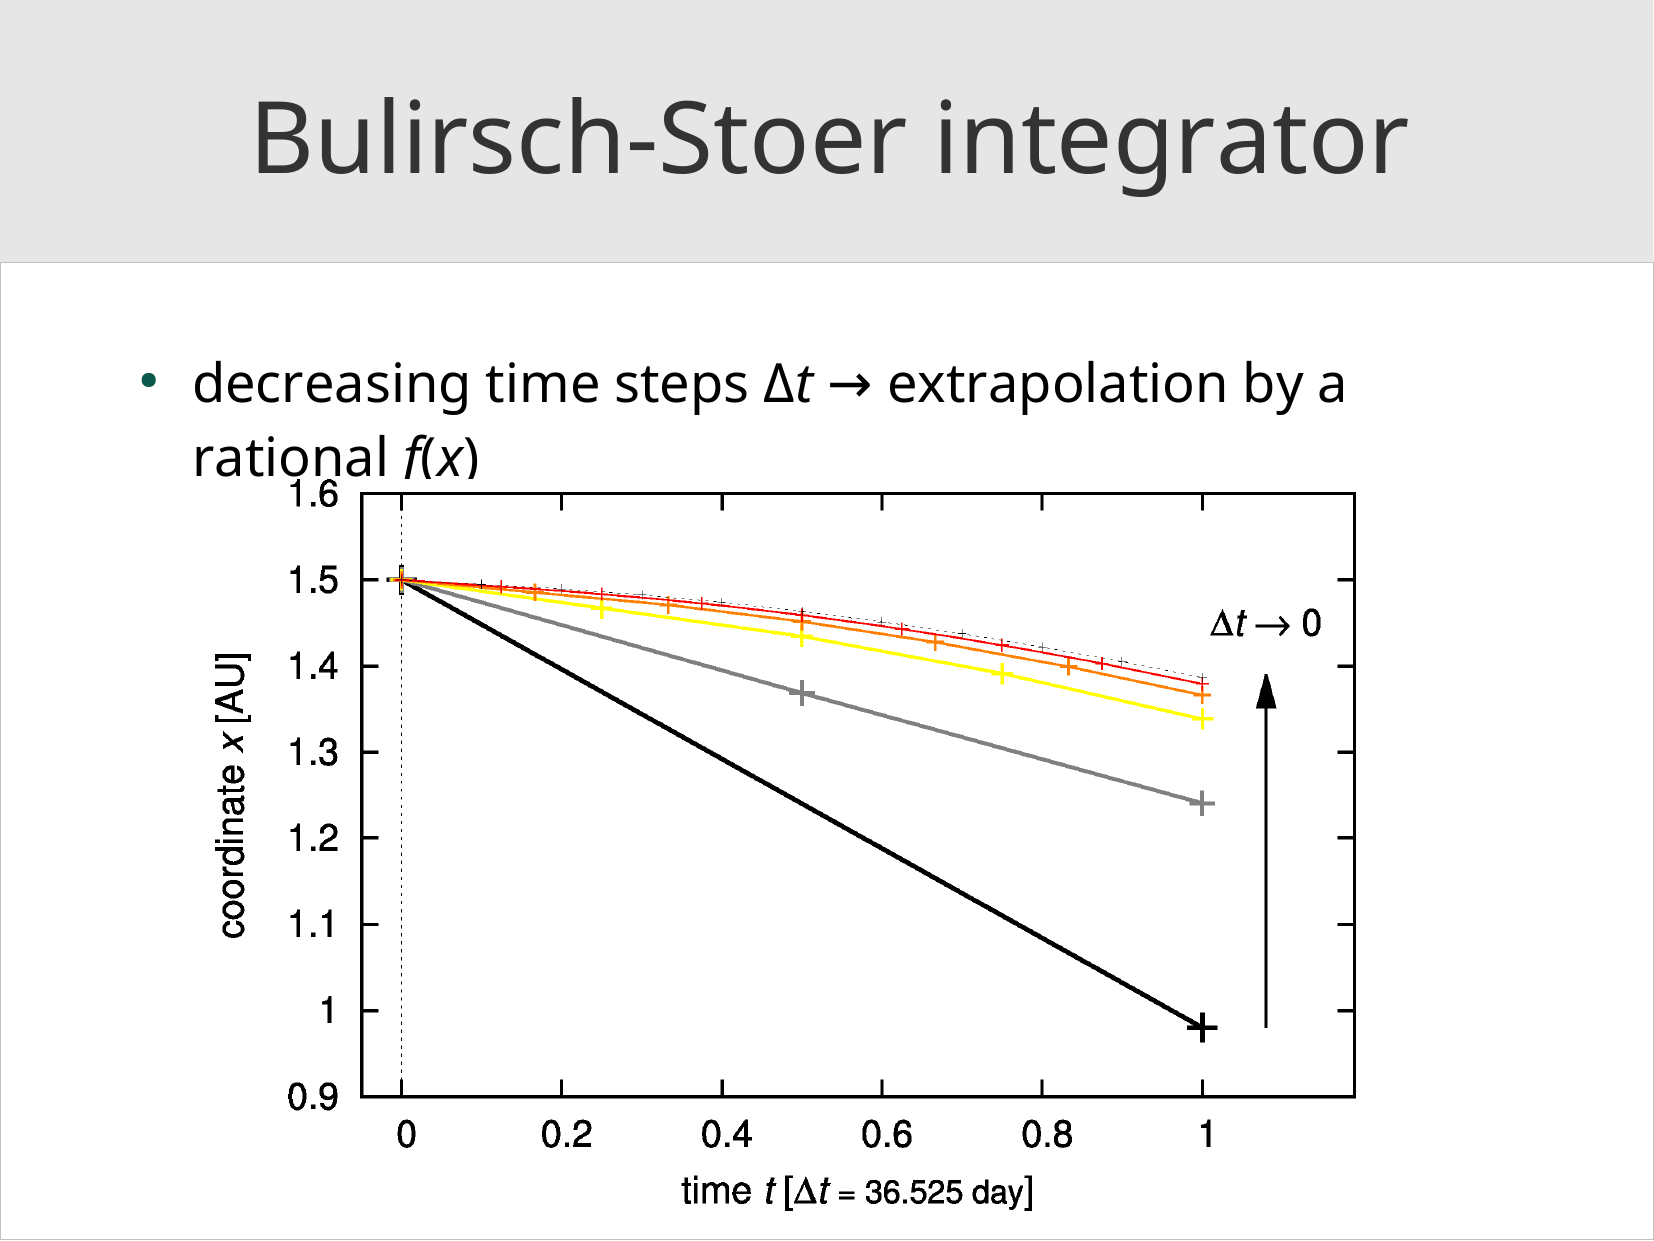

# Bulirsch-Stoer integrator
decreasing time steps Δt → extrapolation by a rational f(x)